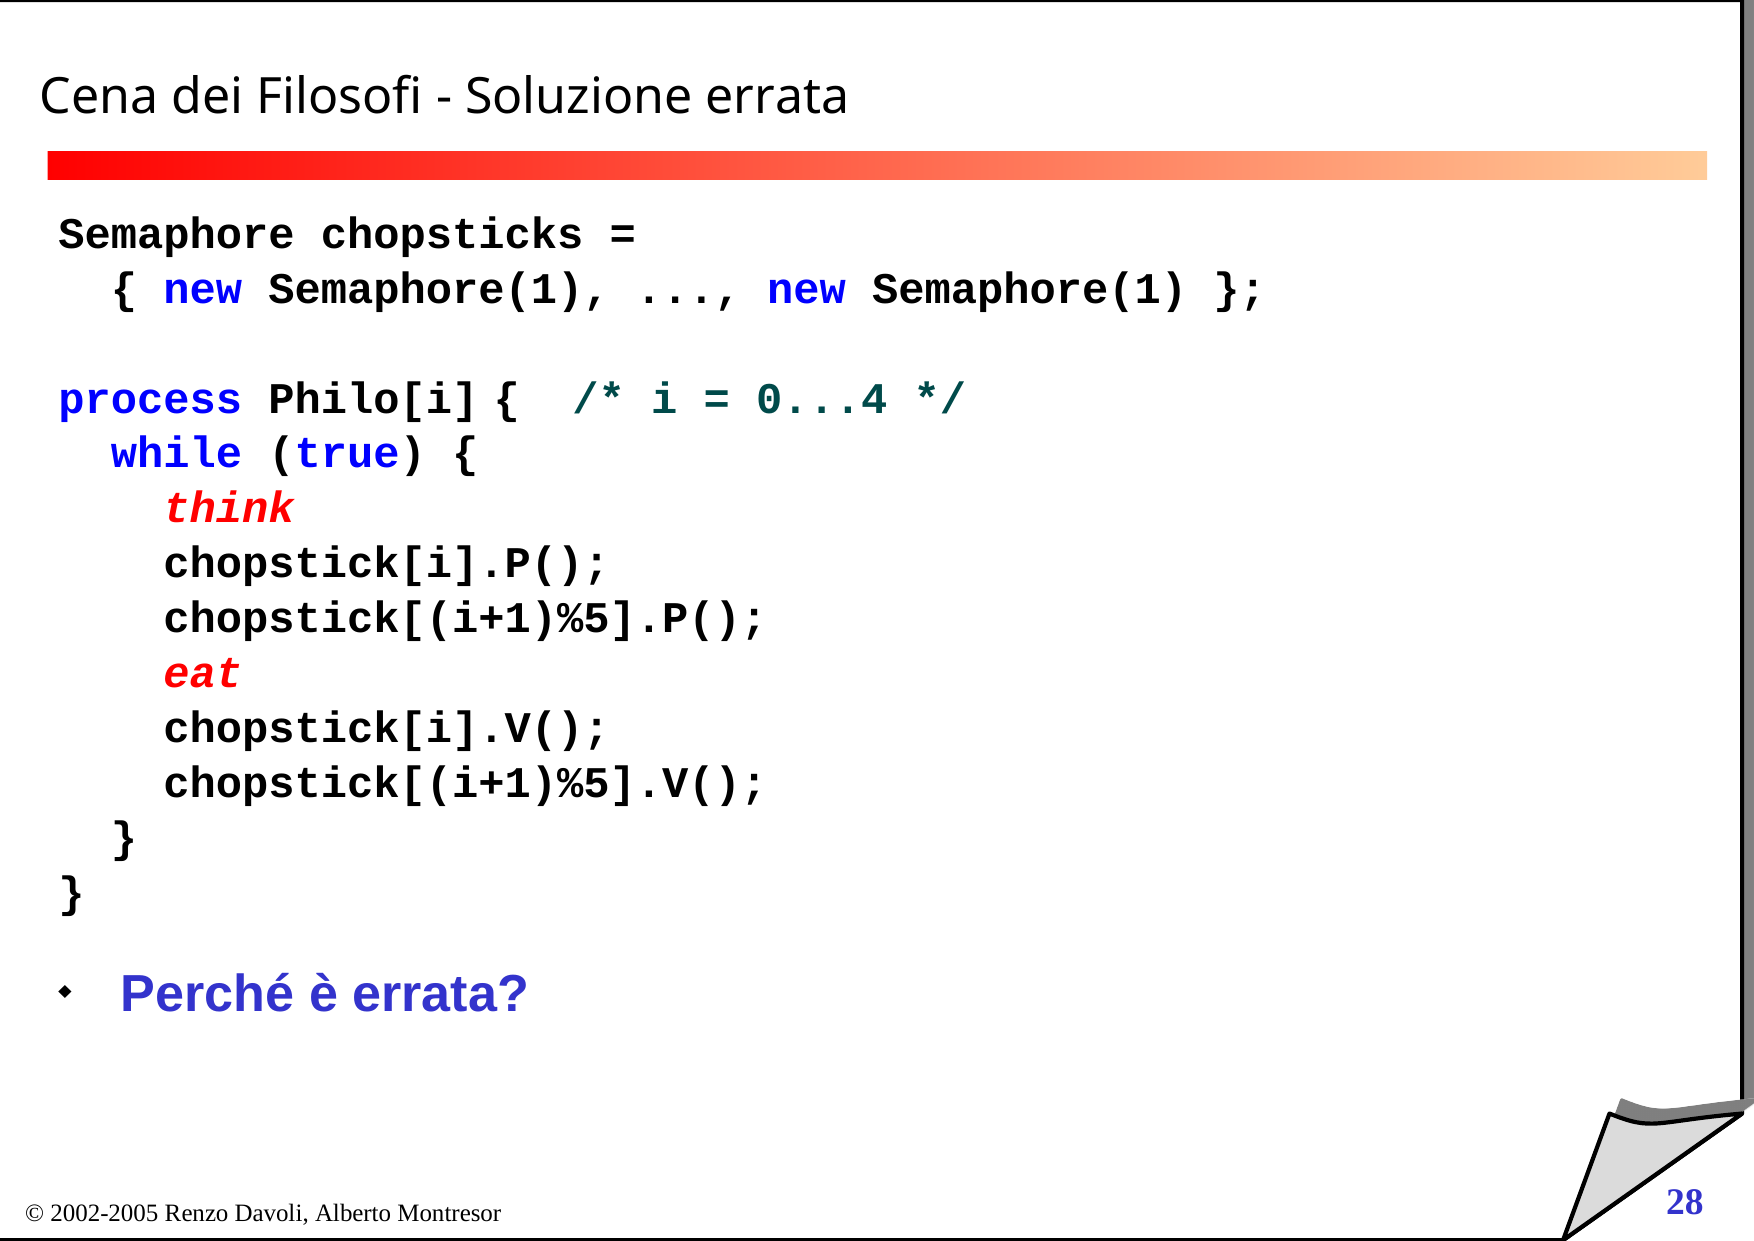

# Cena dei Filosofi - Soluzione errata
Semaphore chopsticks =
 { new Semaphore(1), ..., new Semaphore(1) };
process Philo[i] { /* i = 0...4 */
 while (true) {
 think
 chopstick[i].P();
 chopstick[(i+1)%5].P();
 eat
 chopstick[i].V();
 chopstick[(i+1)%5].V();
 }
}
Perché è errata?